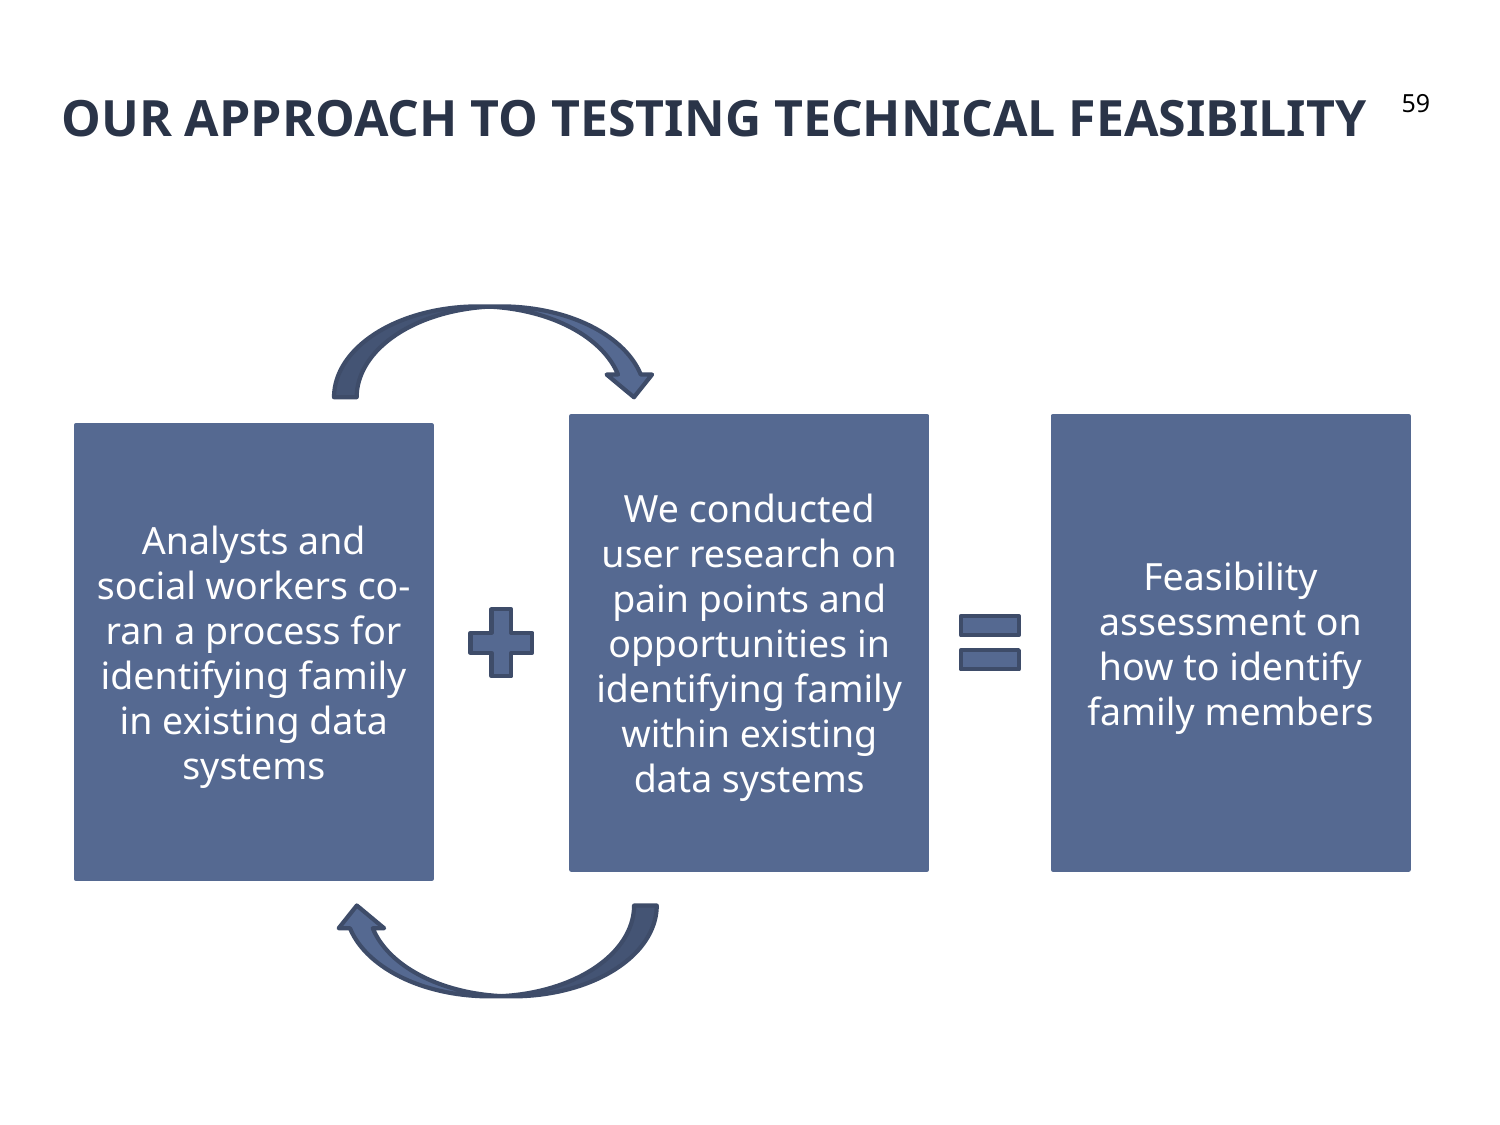

OUR APPROACH TO TESTING TECHNICAL FEASIBILITY
We conducted user research on pain points and opportunities in identifying family within existing data systems
Feasibility assessment on how to identify family members
Analysts and social workers co-ran a process for identifying family in existing data systems